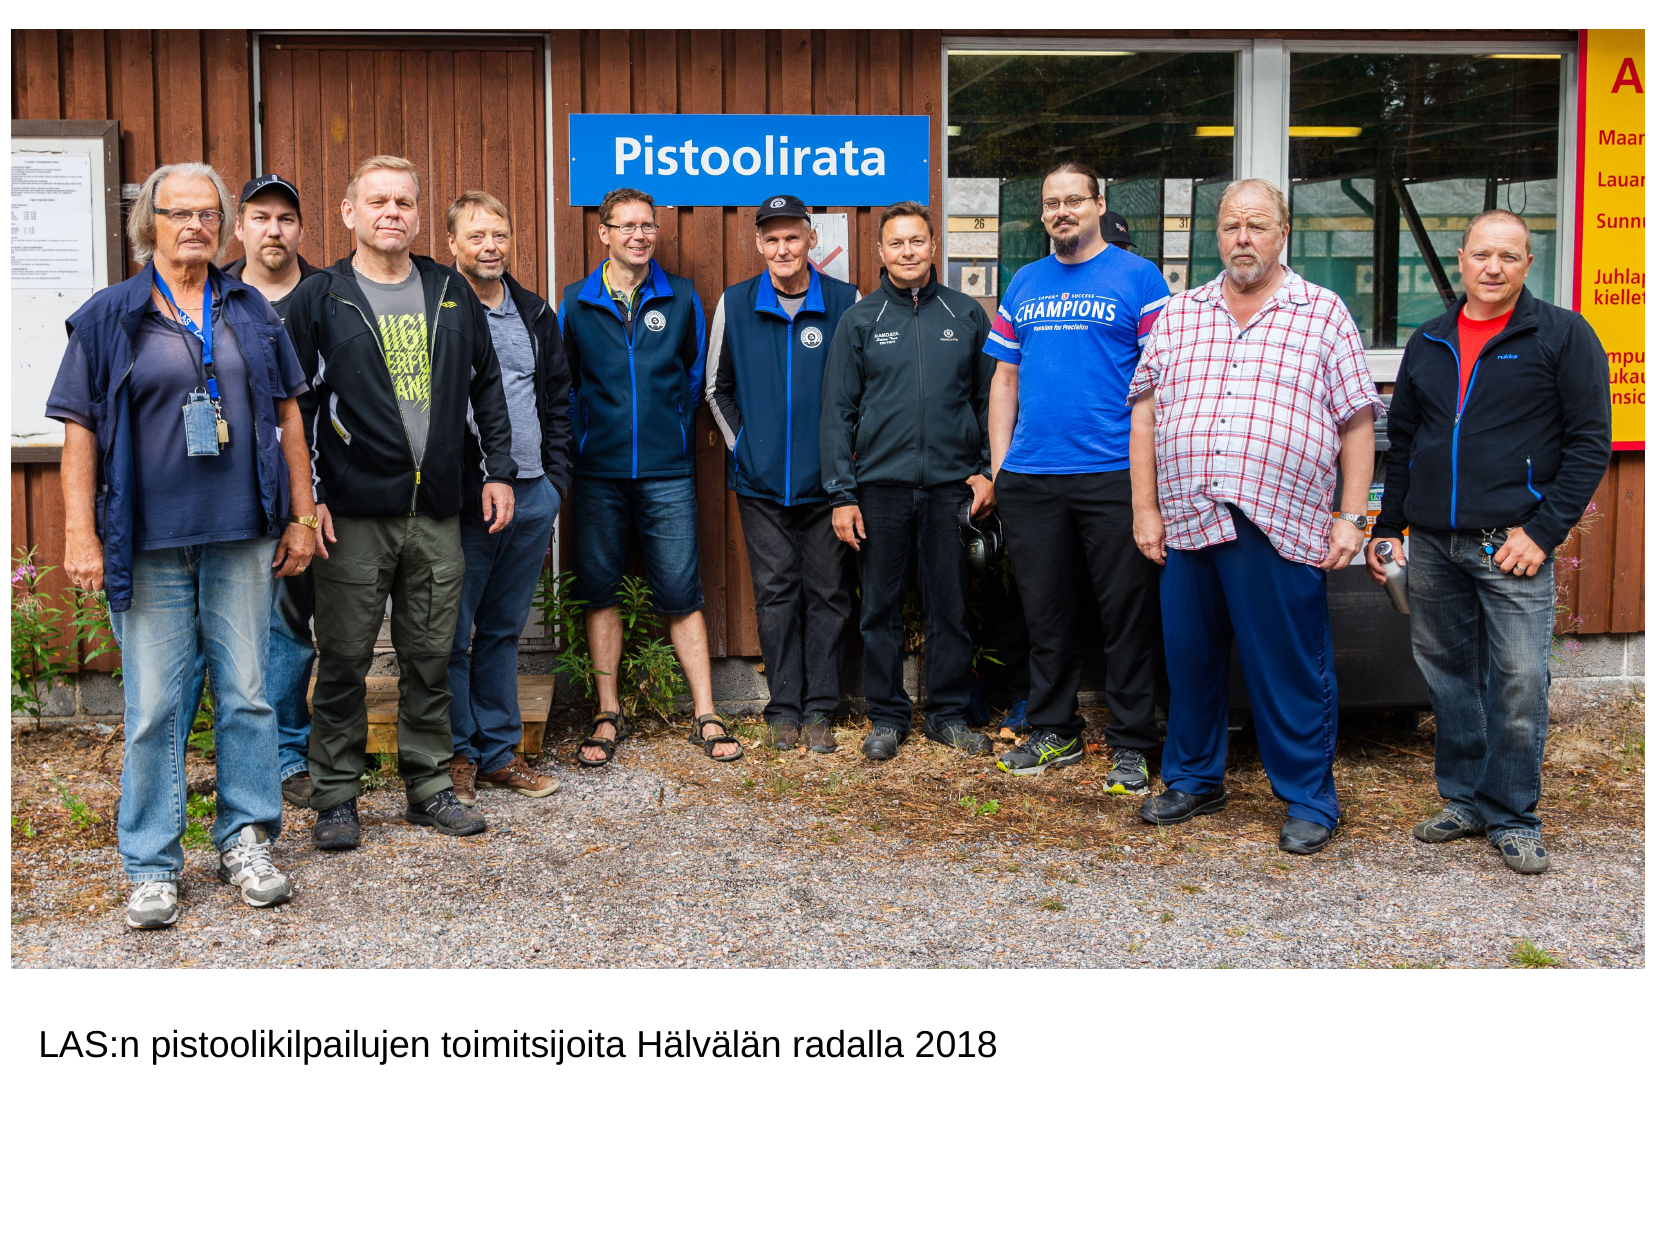

#
LAS:n pistoolikilpailujen toimitsijoita Hälvälän radalla 2018